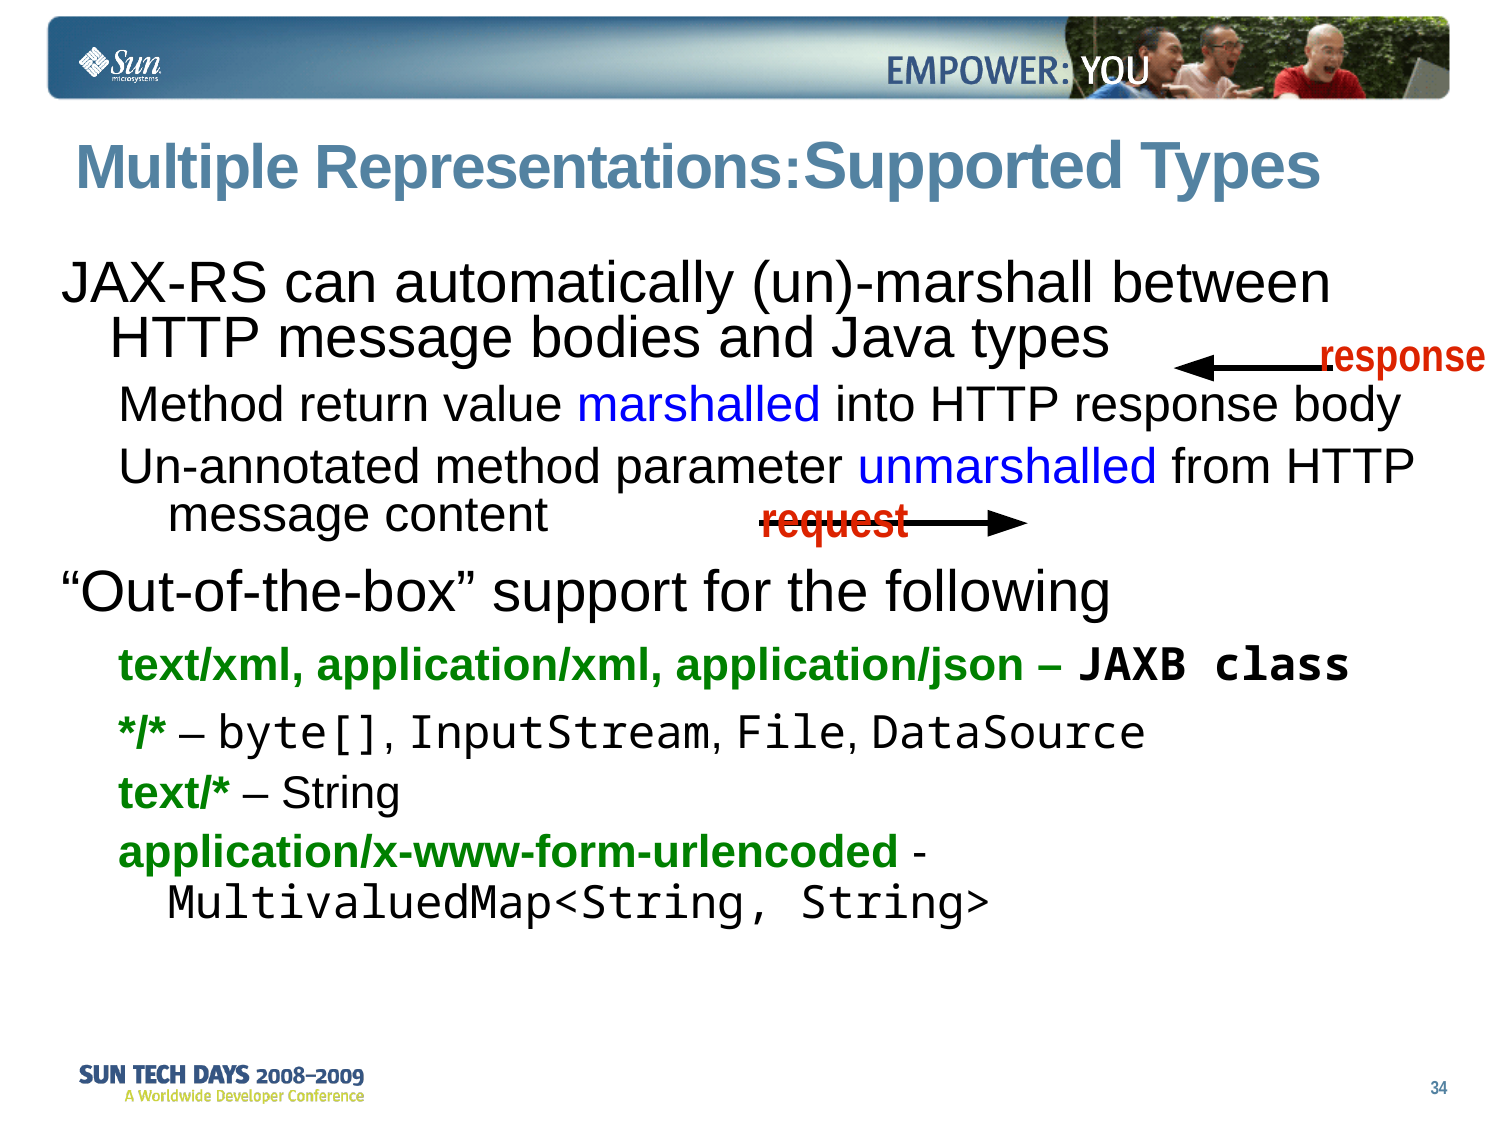

# Multiple Representations:Supported Types
JAX-RS can automatically (un)-marshall between HTTP message bodies and Java types
Method return value marshalled into HTTP response body
Un-annotated method parameter unmarshalled from HTTP message content
“Out-of-the-box” support for the following
text/xml, application/xml, application/json – JAXB class
*/* – byte[], InputStream, File, DataSource
text/* – String
application/x-www-form-urlencoded -MultivaluedMap<String, String>
response
request